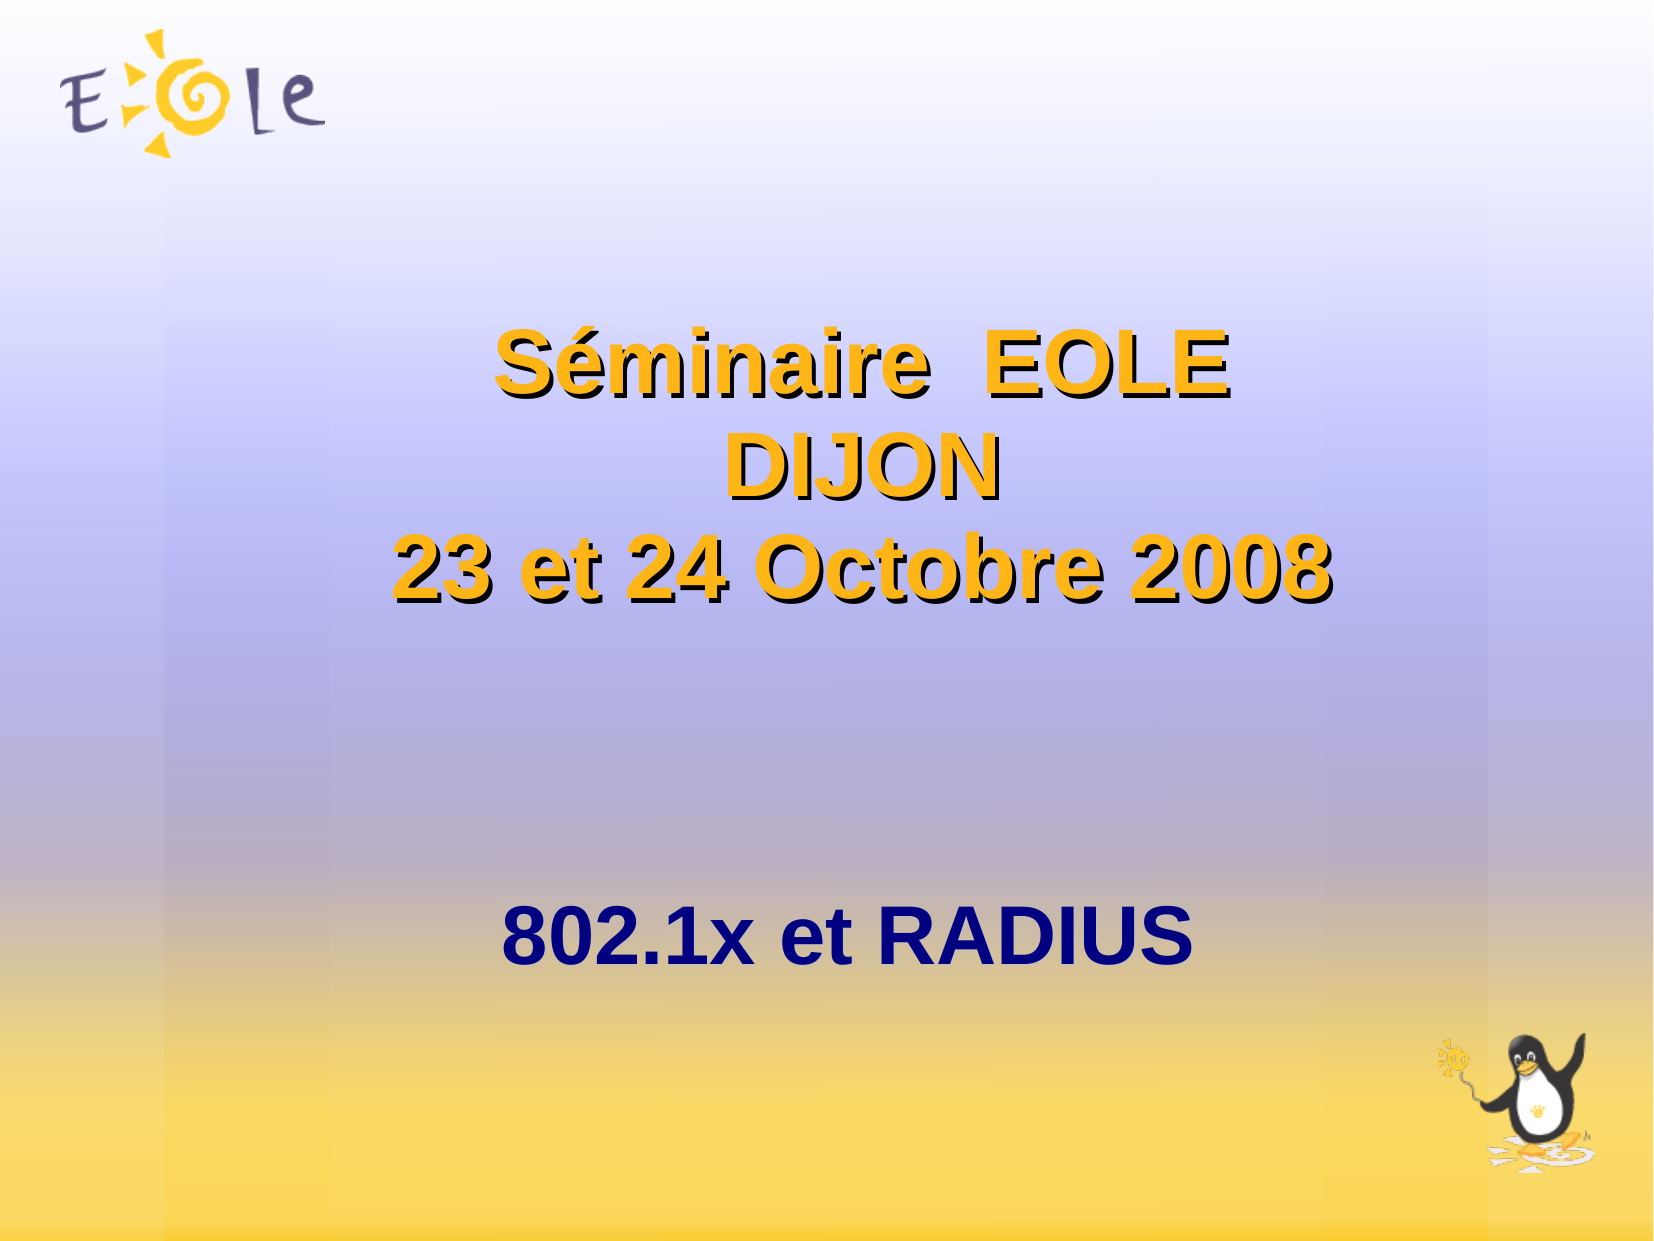

# Séminaire EOLE DIJON 23 et 24 Octobre 2008
802.1x et RADIUS